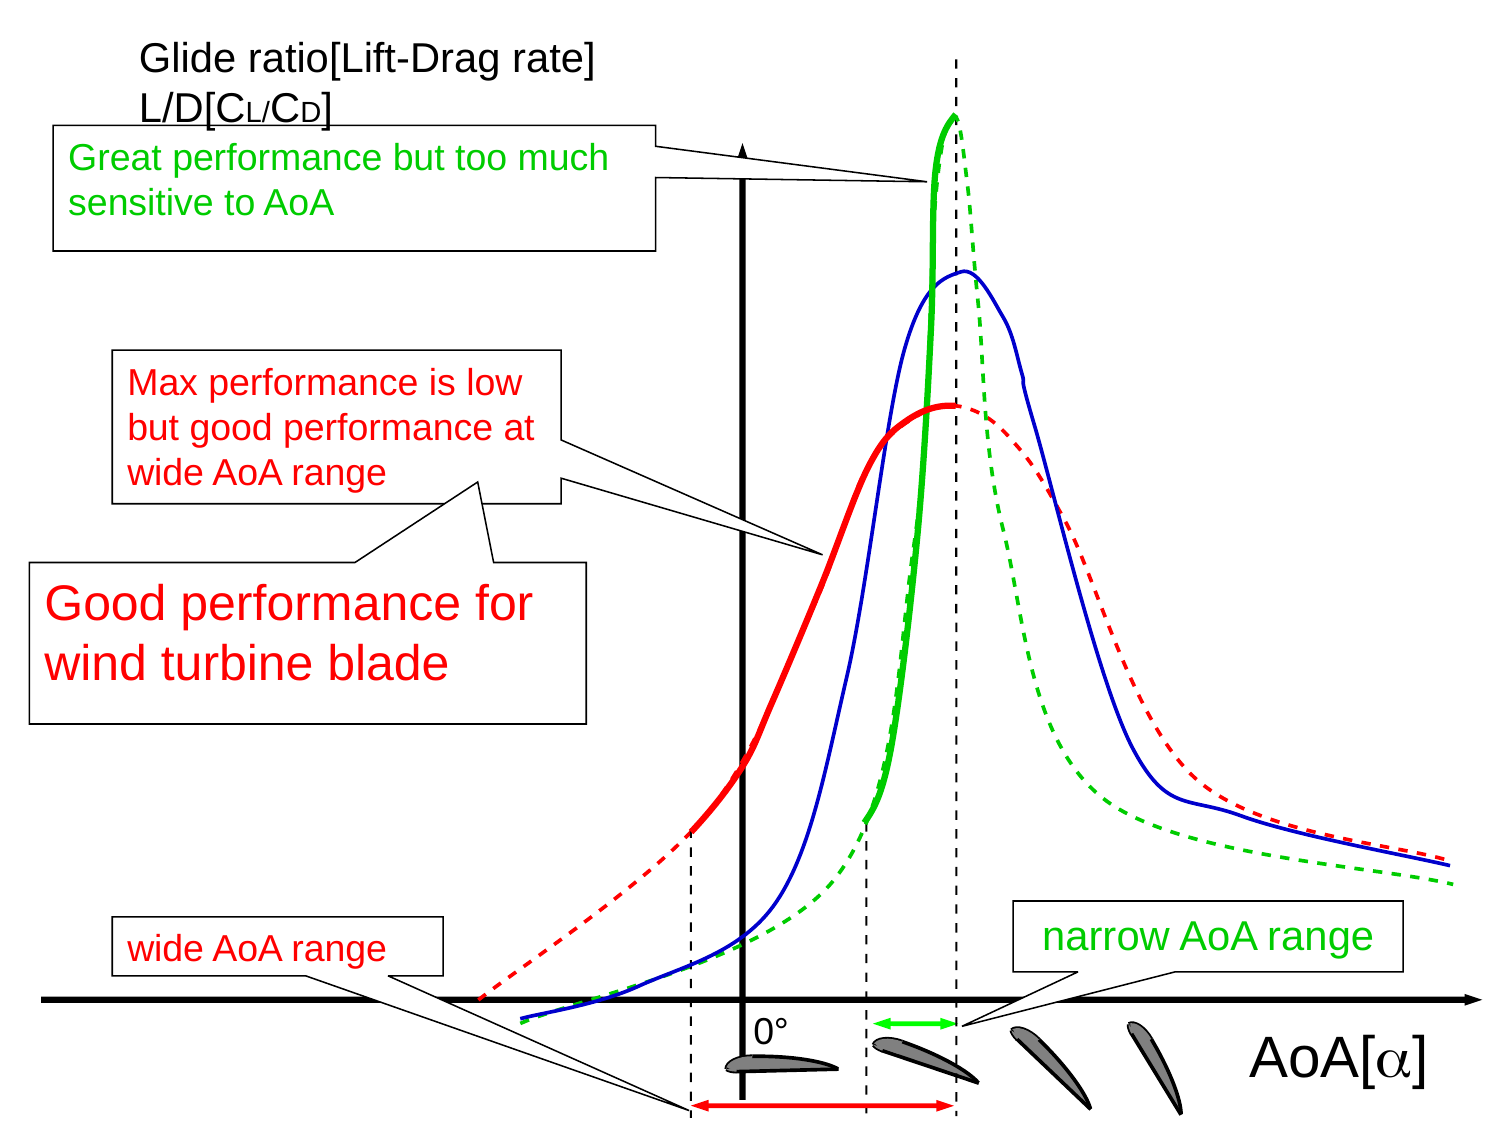

Glide ratio[Lift-Drag rate] 　L/D[CL/CD]
Great performance but too much sensitive to AoA
Max performance is low but good performance at wide AoA range
Good performance for wind turbine blade
narrow AoA range
wide AoA range
0°
AoA[a]